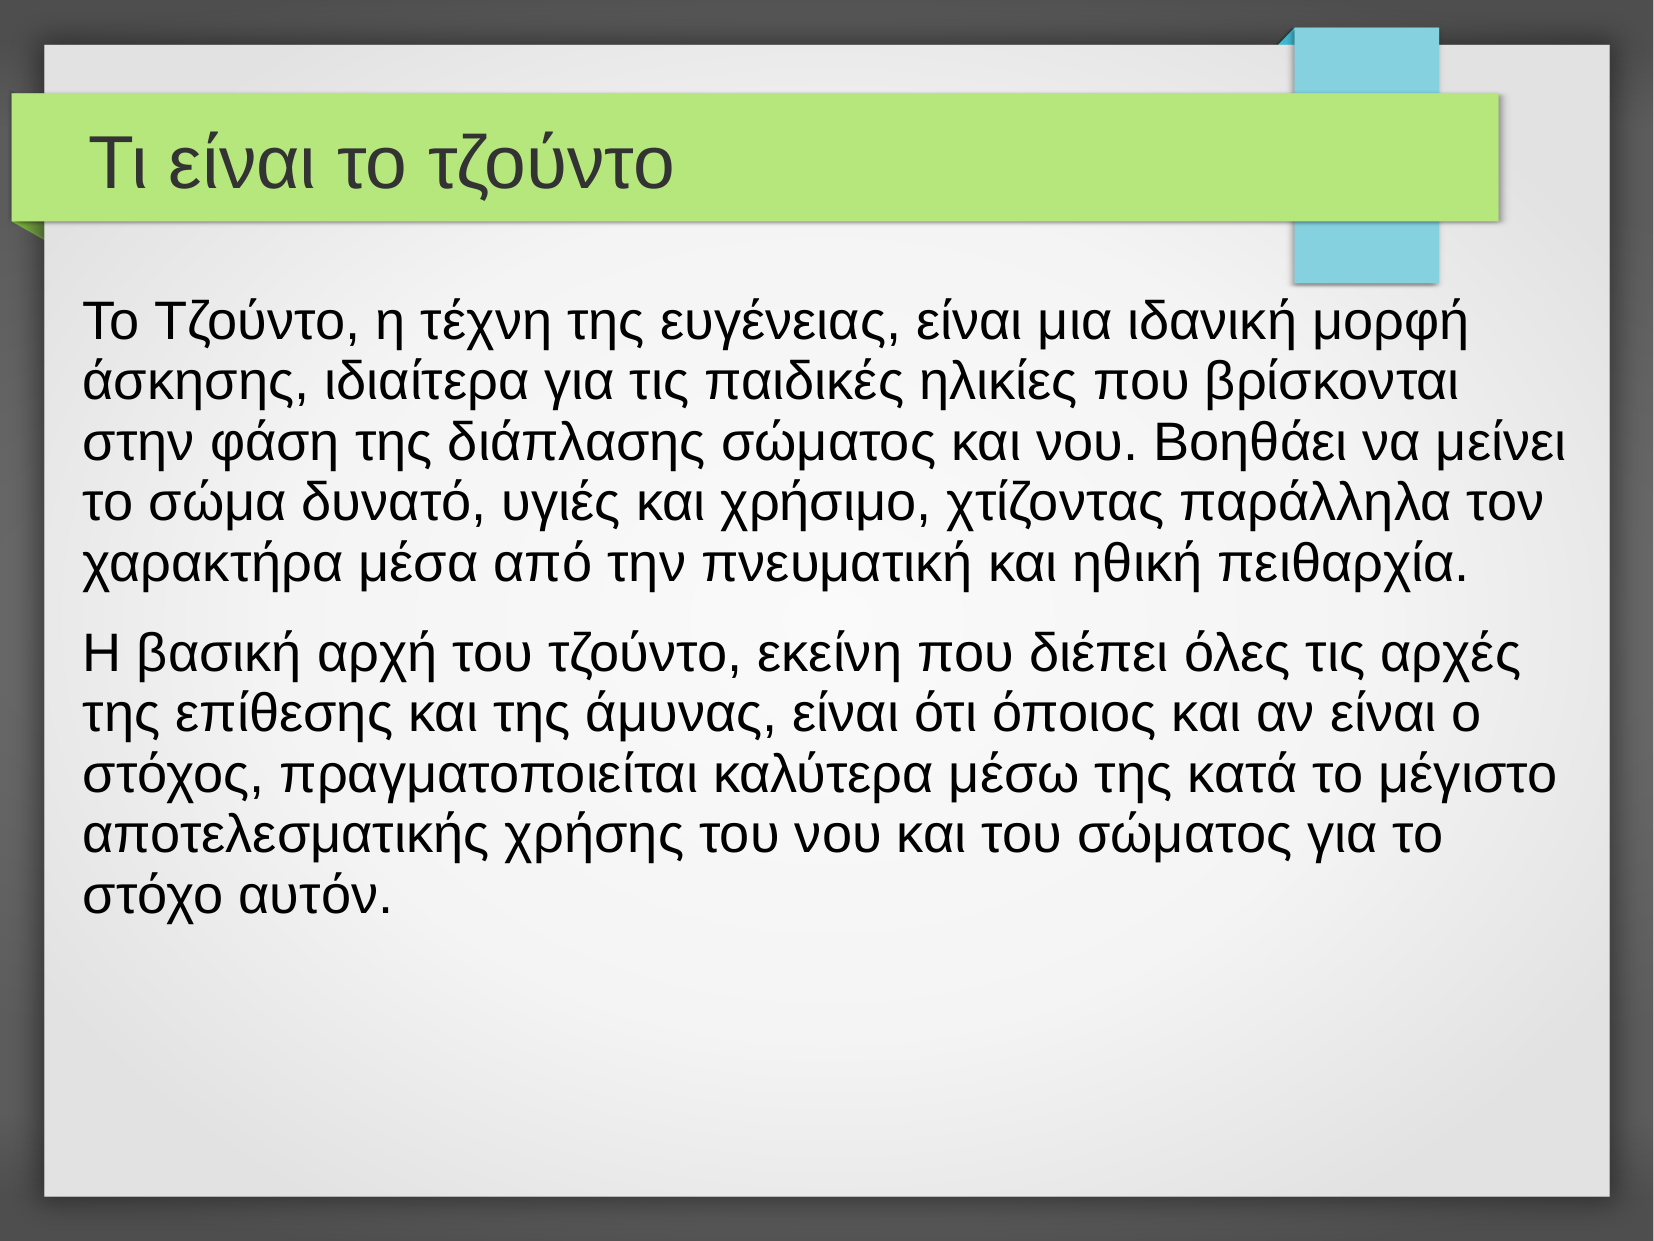

# Τι είναι το τζούντο
Το Τζούντο, η τέχνη της ευγένειας, είναι μια ιδανική μορφή άσκησης, ιδιαίτερα για τις παιδικές ηλικίες που βρίσκονται στην φάση της διάπλασης σώματος και νου. Βοηθάει να μείνει το σώμα δυνατό, υγιές και χρήσιμο, χτίζοντας παράλληλα τον χαρακτήρα μέσα από την πνευματική και ηθική πειθαρχία.
Η βασική αρχή του τζούντο, εκείνη που διέπει όλες τις αρχές της επίθεσης και της άμυνας, είναι ότι όποιος και αν είναι ο στόχος, πραγματοποιείται καλύτερα μέσω της κατά το μέγιστο αποτελεσματικής χρήσης του νου και του σώματος για το στόχο αυτόν.